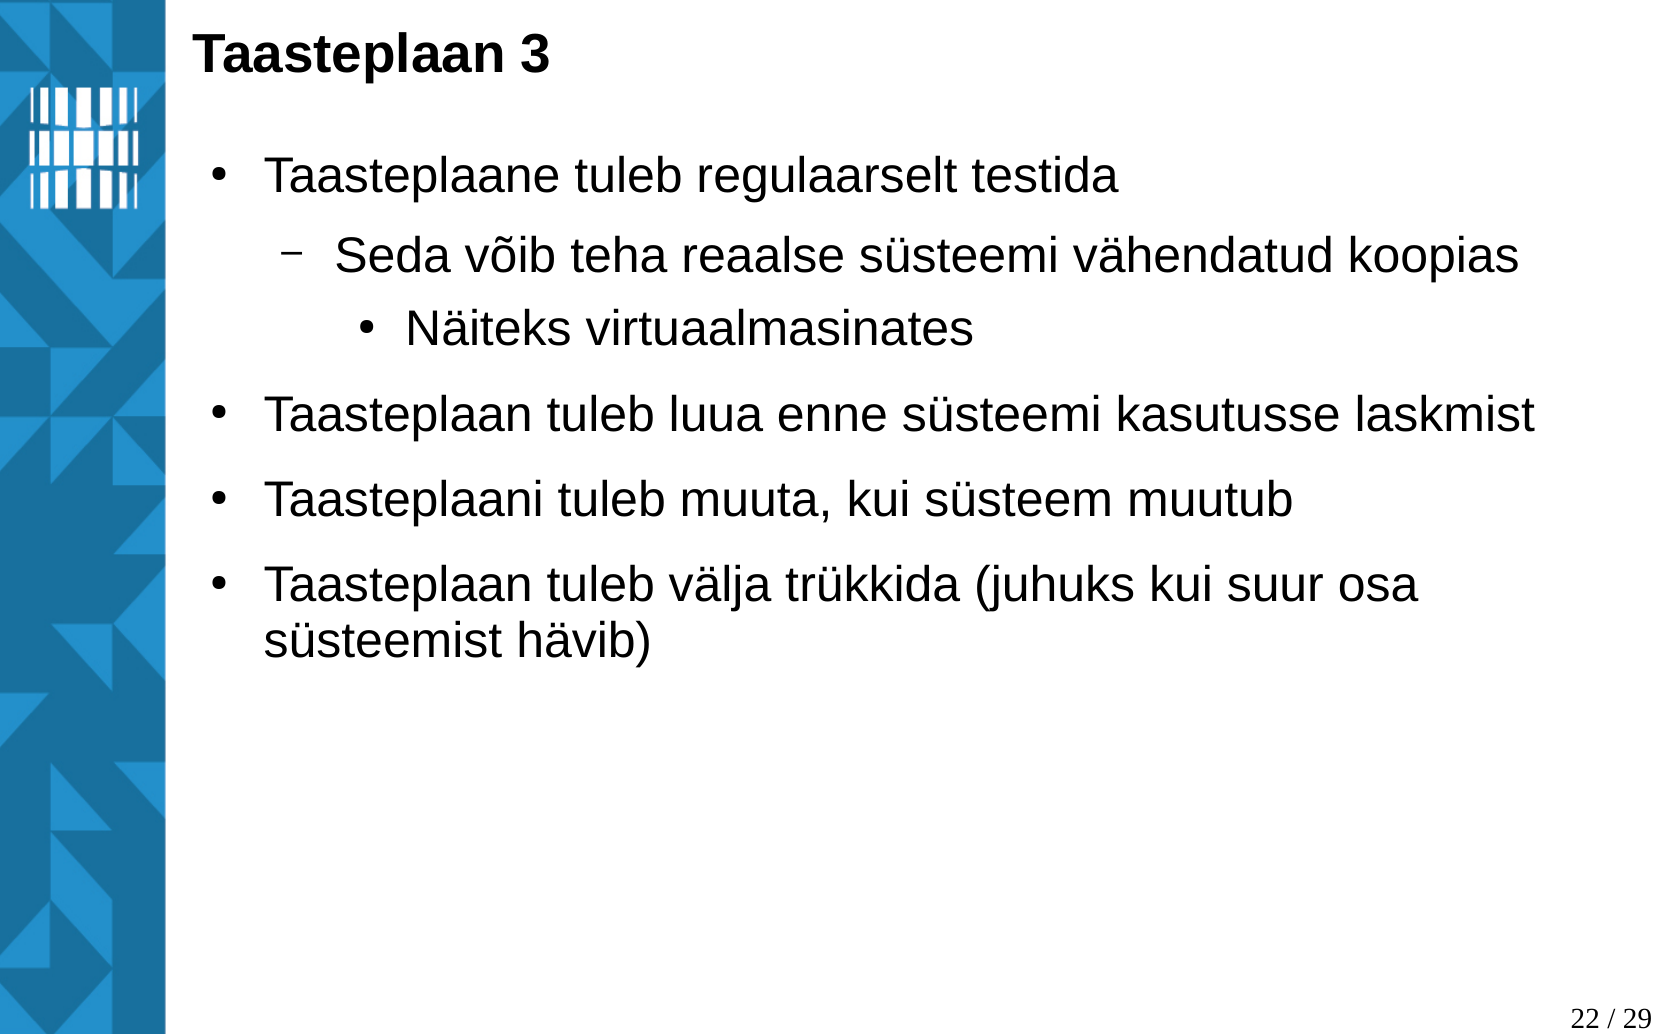

# Taasteplaan 3
Taasteplaane tuleb regulaarselt testida
Seda võib teha reaalse süsteemi vähendatud koopias
Näiteks virtuaalmasinates
Taasteplaan tuleb luua enne süsteemi kasutusse laskmist
Taasteplaani tuleb muuta, kui süsteem muutub
Taasteplaan tuleb välja trükkida (juhuks kui suur osa süsteemist hävib)
22